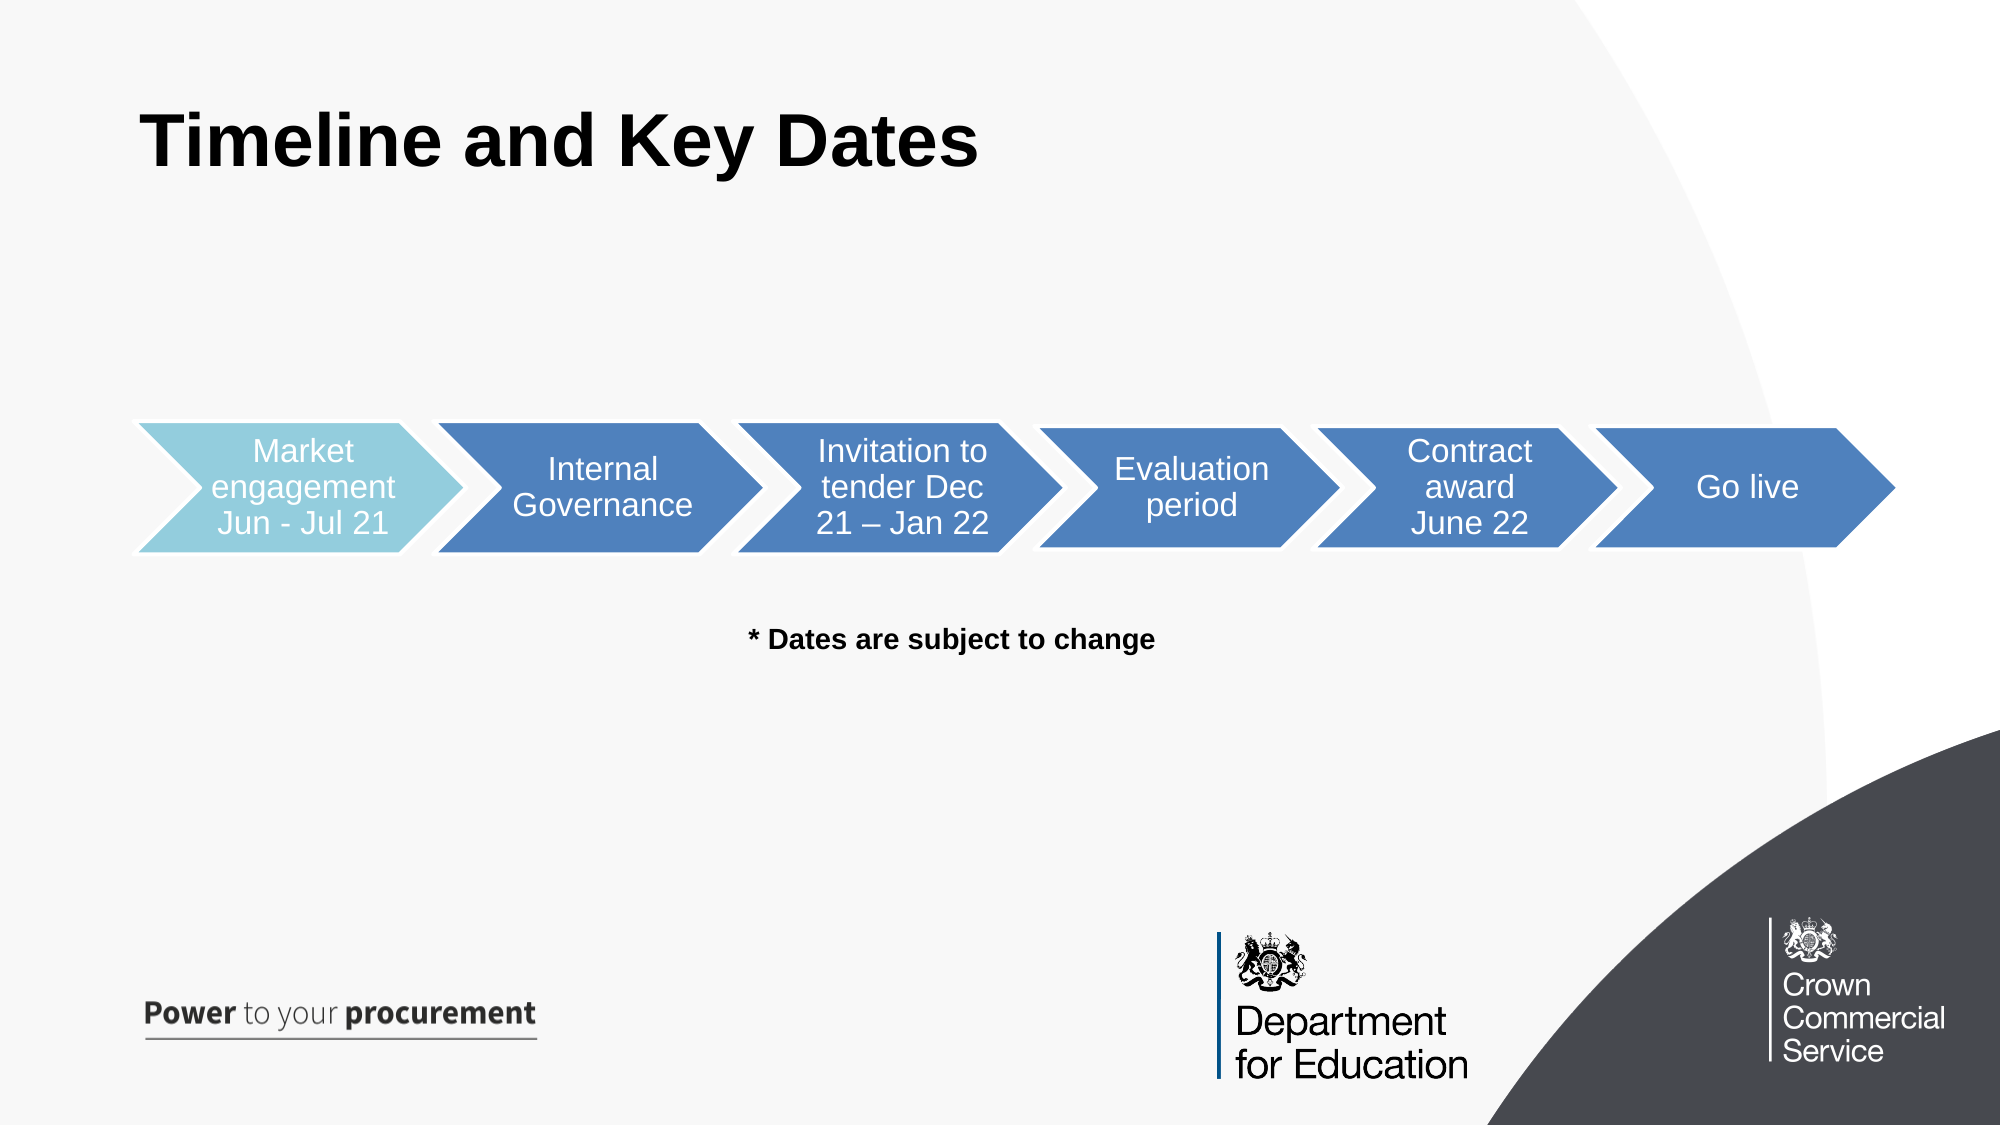

Timeline and Key Dates
Market engagement Jun - Jul 21
Internal Governance
Invitation to tender Dec 21 – Jan 22
Evaluation period
Contract award June 22
Go live
* Dates are subject to change